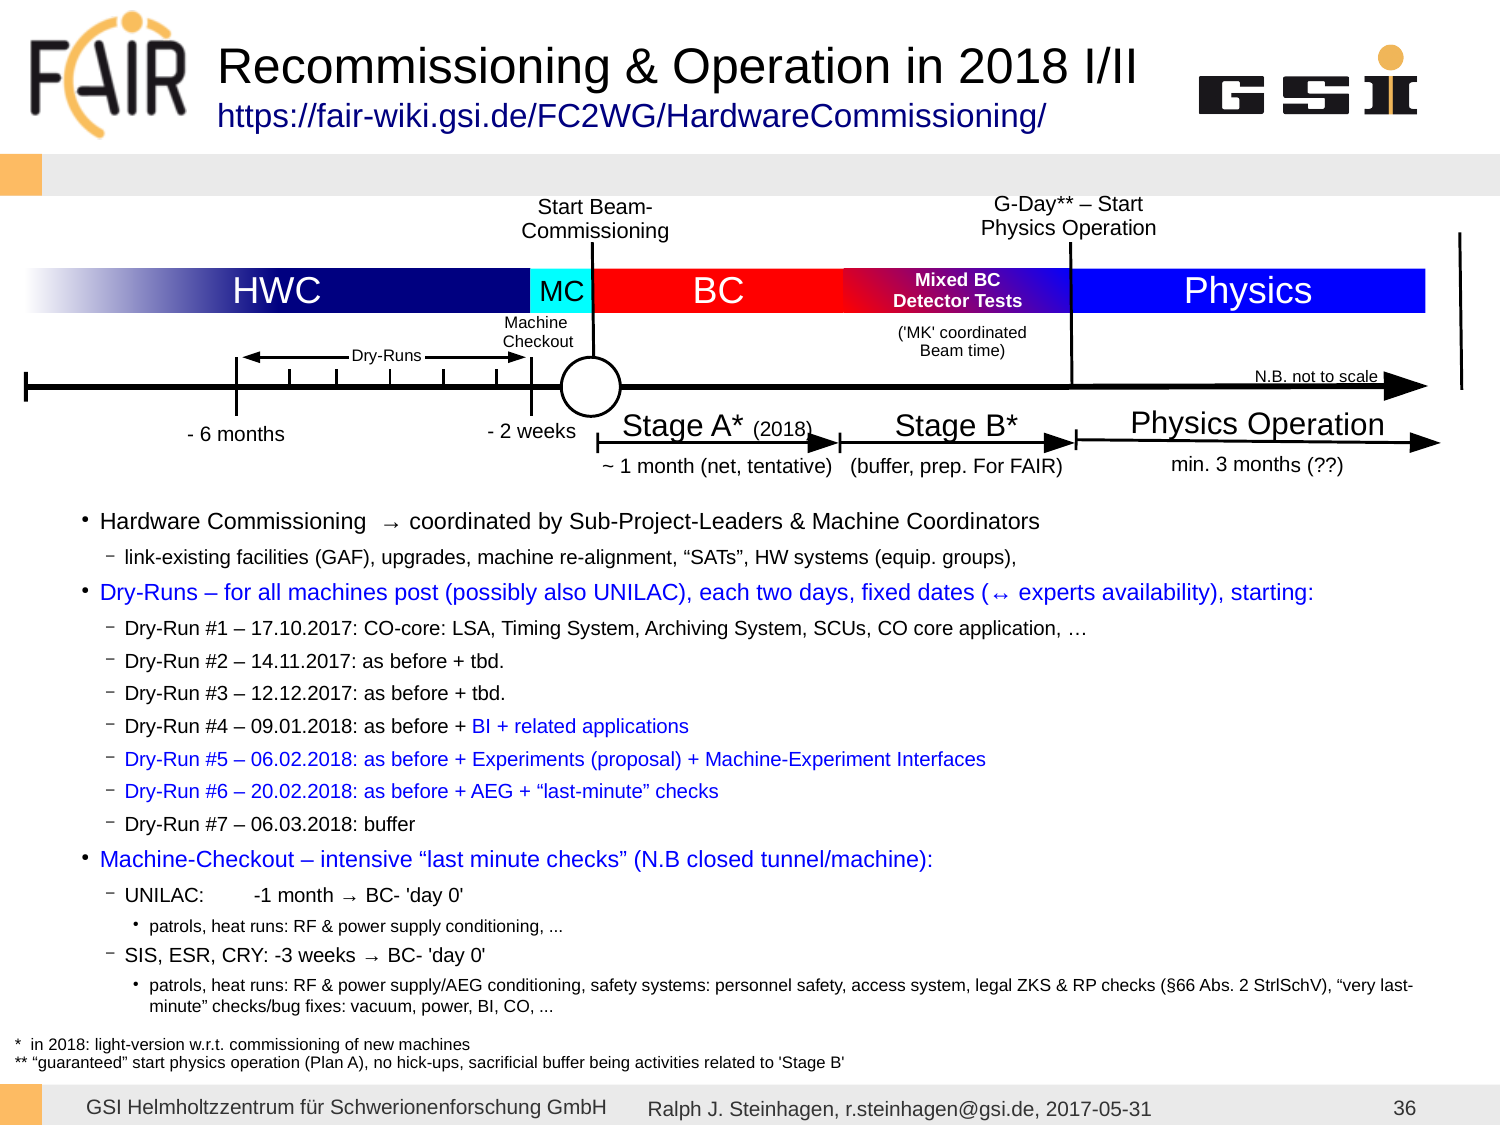

# Recommissioning & Operation in 2018 I/II https://fair-wiki.gsi.de/FC2WG/HardwareCommissioning/
G-Day** – Start Physics Operation
Start Beam-
Commissioning
HWC
MC
BC
Mixed BC
Detector Tests
Physics
Machine
Checkout
('MK' coordinated
Beam time)
Dry-Runs
N.B. not to scale
- 2 weeks
- 6 months
Physics Operation
min. 3 months (??)
Stage A* (2018)
~ 1 month (net, tentative)
Stage B*
(buffer, prep. For FAIR)
Hardware Commissioning → coordinated by Sub-Project-Leaders & Machine Coordinators
link-existing facilities (GAF), upgrades, machine re-alignment, “SATs”, HW systems (equip. groups),
Dry-Runs – for all machines post (possibly also UNILAC), each two days, fixed dates (↔ experts availability), starting:
Dry-Run #1 – 17.10.2017: CO-core: LSA, Timing System, Archiving System, SCUs, CO core application, …
Dry-Run #2 – 14.11.2017: as before + tbd.
Dry-Run #3 – 12.12.2017: as before + tbd.
Dry-Run #4 – 09.01.2018: as before + BI + related applications
Dry-Run #5 – 06.02.2018: as before + Experiments (proposal) + Machine-Experiment Interfaces
Dry-Run #6 – 20.02.2018: as before + AEG + “last-minute” checks
Dry-Run #7 – 06.03.2018: buffer
Machine-Checkout – intensive “last minute checks” (N.B closed tunnel/machine):
UNILAC: 			-1 month → BC- 'day 0'
patrols, heat runs: RF & power supply conditioning, ...
SIS, ESR, CRY: -3 weeks → BC- 'day 0'
patrols, heat runs: RF & power supply/AEG conditioning, safety systems: personnel safety, access system, legal ZKS & RP checks (§66 Abs. 2 StrlSchV), “very last-minute” checks/bug fixes: vacuum, power, BI, CO, ...
* in 2018: light-version w.r.t. commissioning of new machines
** “guaranteed” start physics operation (Plan A), no hick-ups, sacrificial buffer being activities related to 'Stage B'